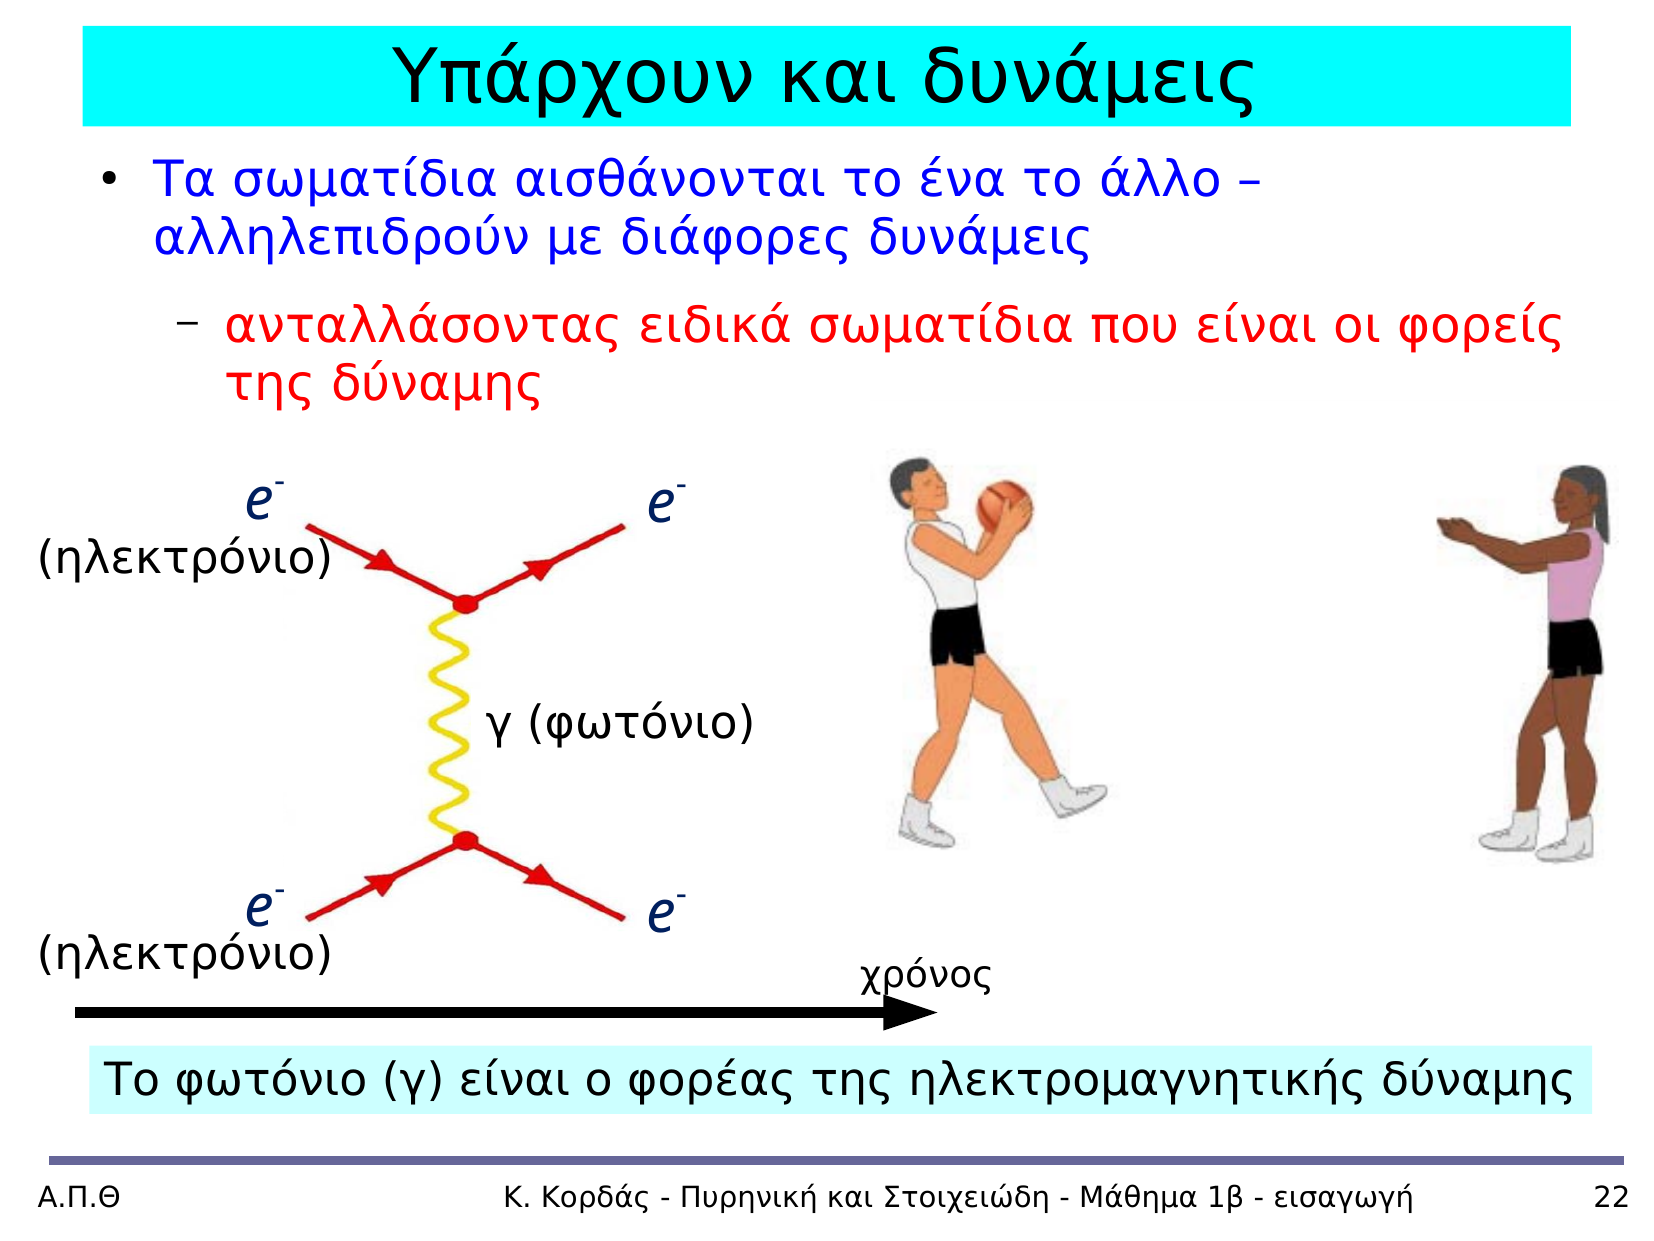

# Υπάρχουν και δυνάμεις
Τα σωματίδια αισθάνονται το ένα το άλλο – αλληλεπιδρούν με διάφορες δυνάμεις
ανταλλάσοντας ειδικά σωματίδια που είναι οι φορείς της δύναμης
(ηλεκτρόνιο)
γ (φωτόνιο)
(ηλεκτρόνιο)
χρόνος
Το φωτόνιο (γ) είναι ο φορέας της ηλεκτρομαγνητικής δύναμης
Α.Π.Θ
Κ. Κορδάς - Πυρηνική και Στοιχειώδη - Μάθημα 1β - εισαγωγή
22